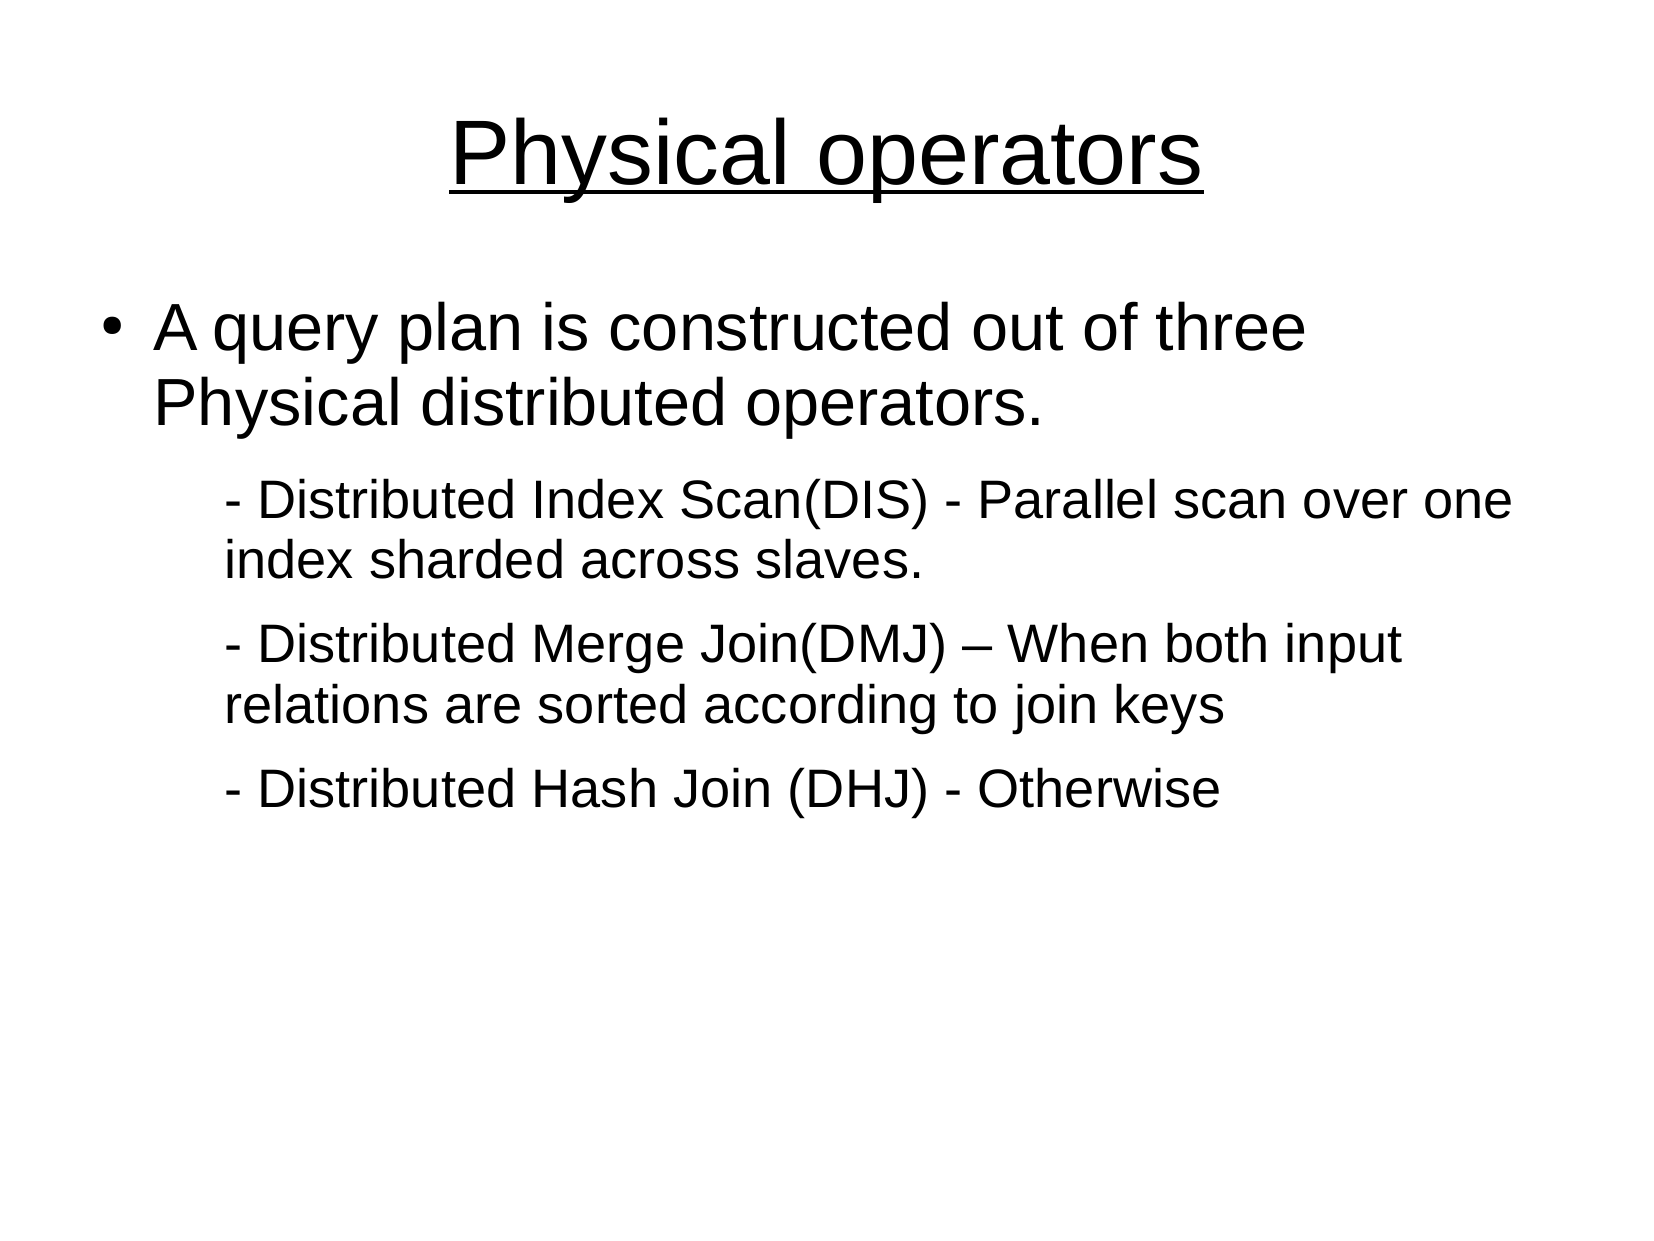

# Physical operators
A query plan is constructed out of three Physical distributed operators.
- Distributed Index Scan(DIS) - Parallel scan over one index sharded across slaves.
- Distributed Merge Join(DMJ) – When both input relations are sorted according to join keys
- Distributed Hash Join (DHJ) - Otherwise